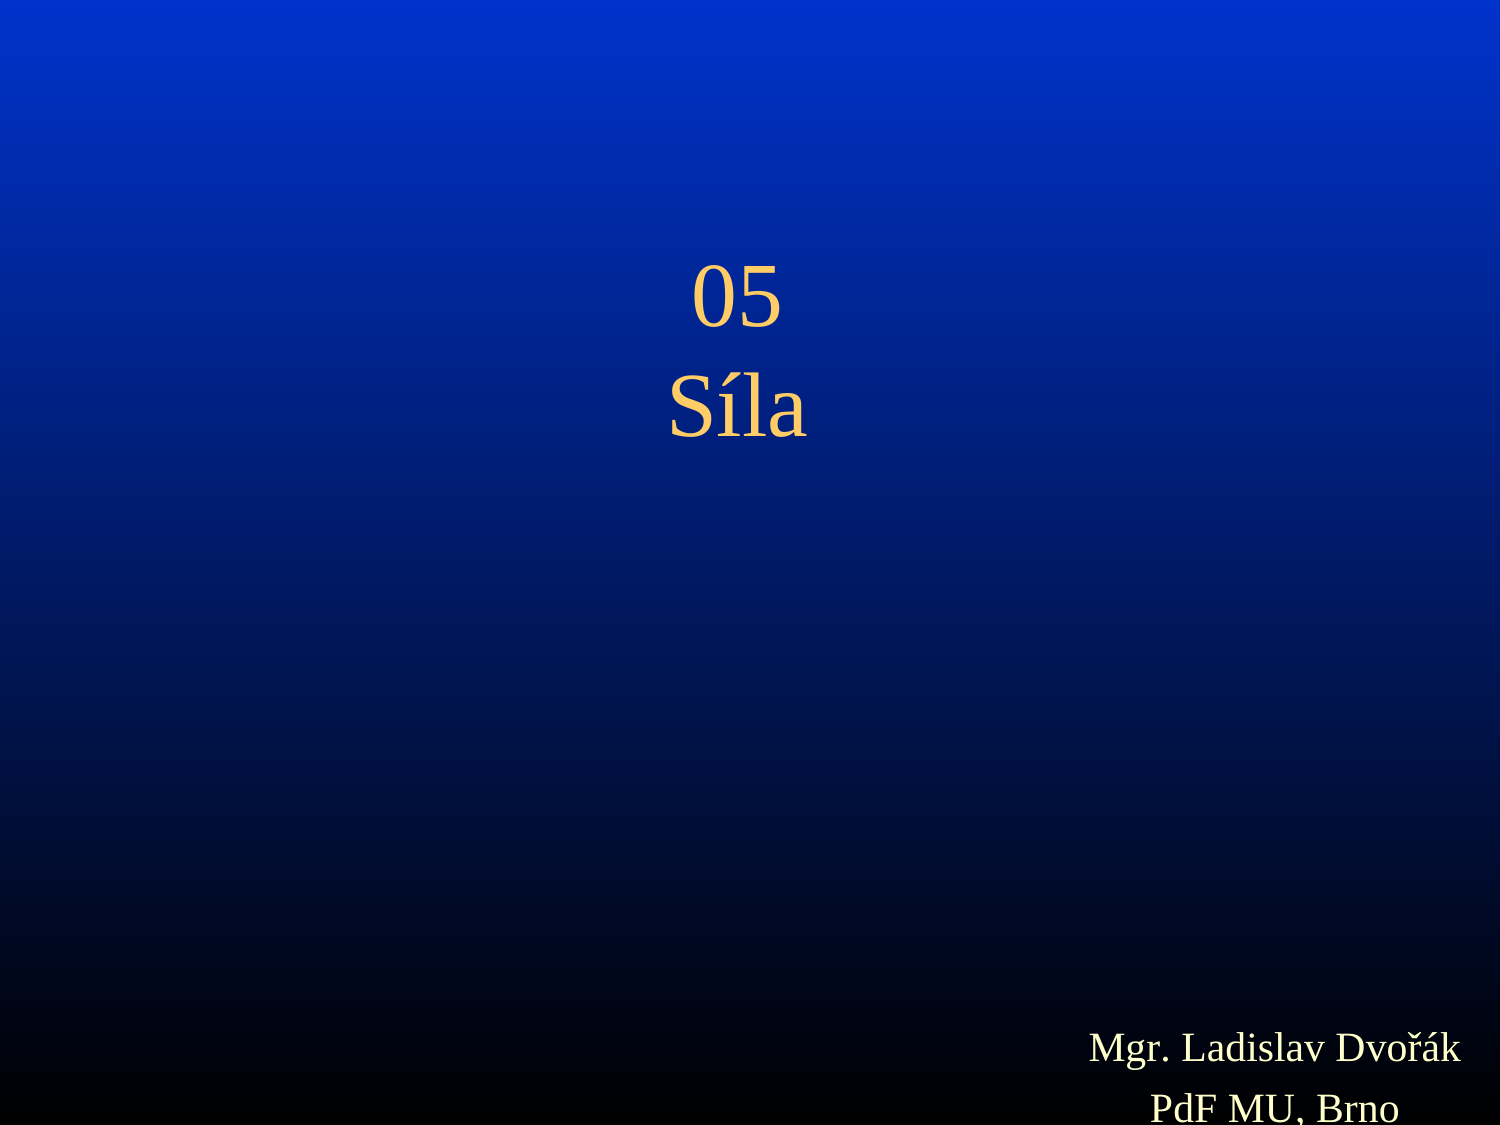

# 05 Síla
Mgr. Ladislav Dvořák
PdF MU, Brno
20